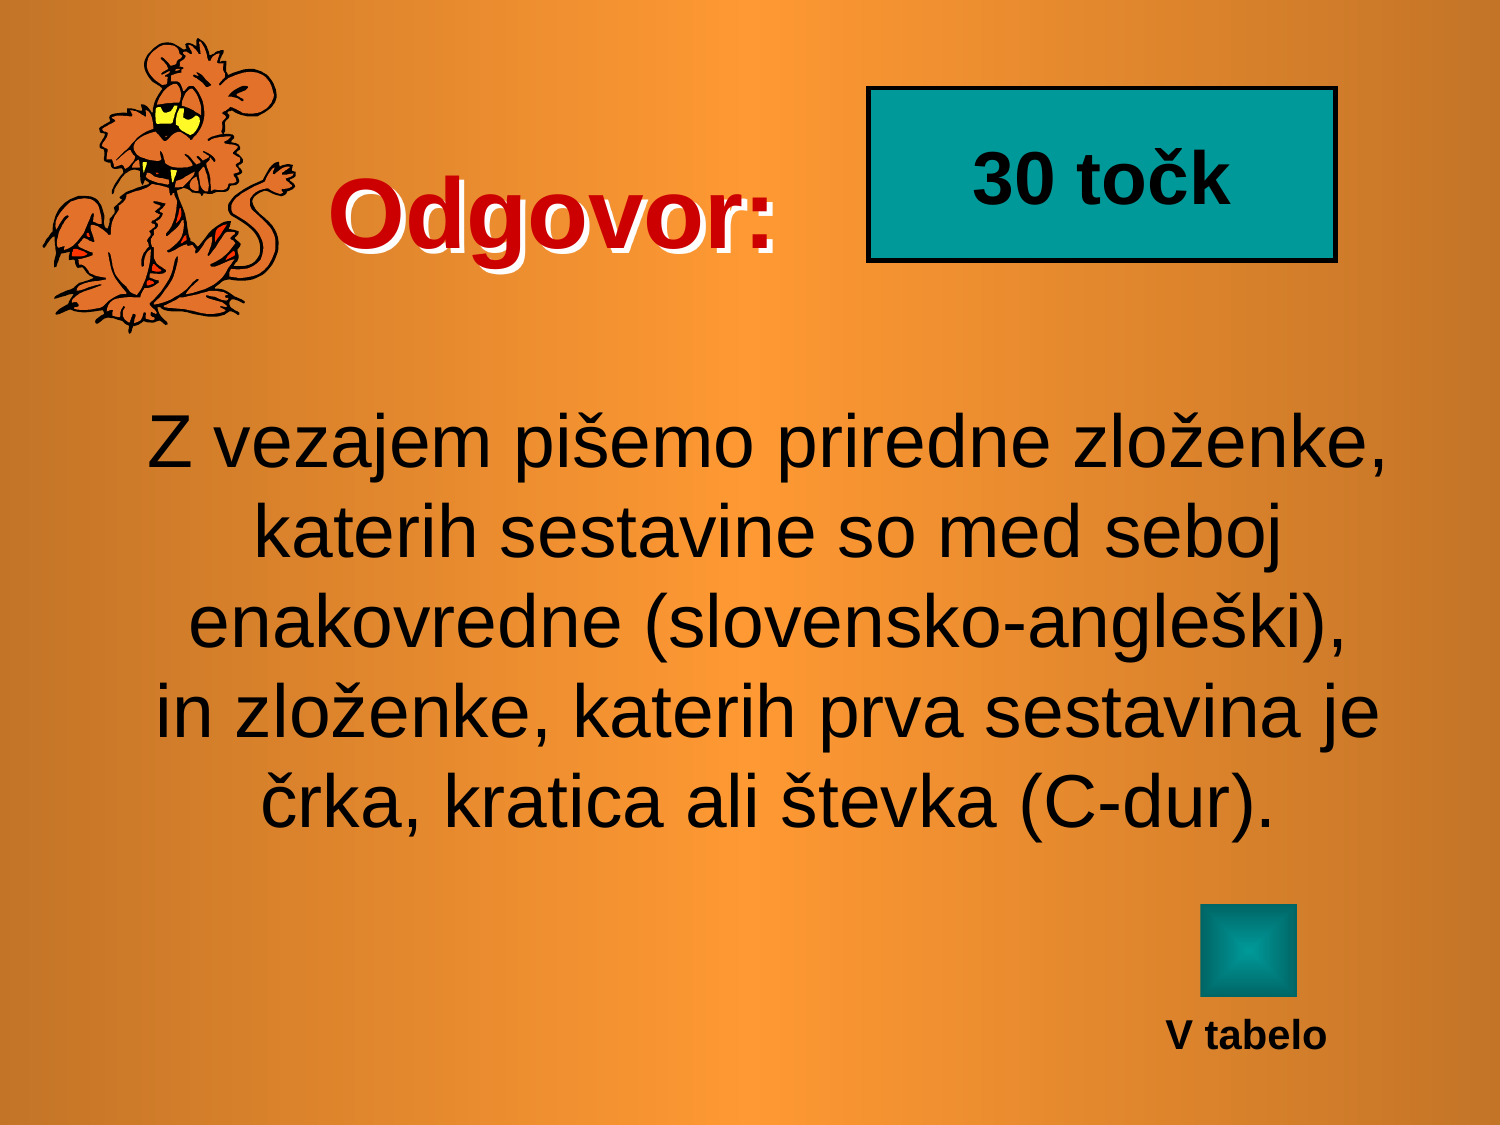

30 točk
# Odgovor:
Z vezajem pišemo priredne zloženke, katerih sestavine so med seboj enakovredne (slovensko-angleški),
in zloženke, katerih prva sestavina je črka, kratica ali števka (C-dur).
V tabelo